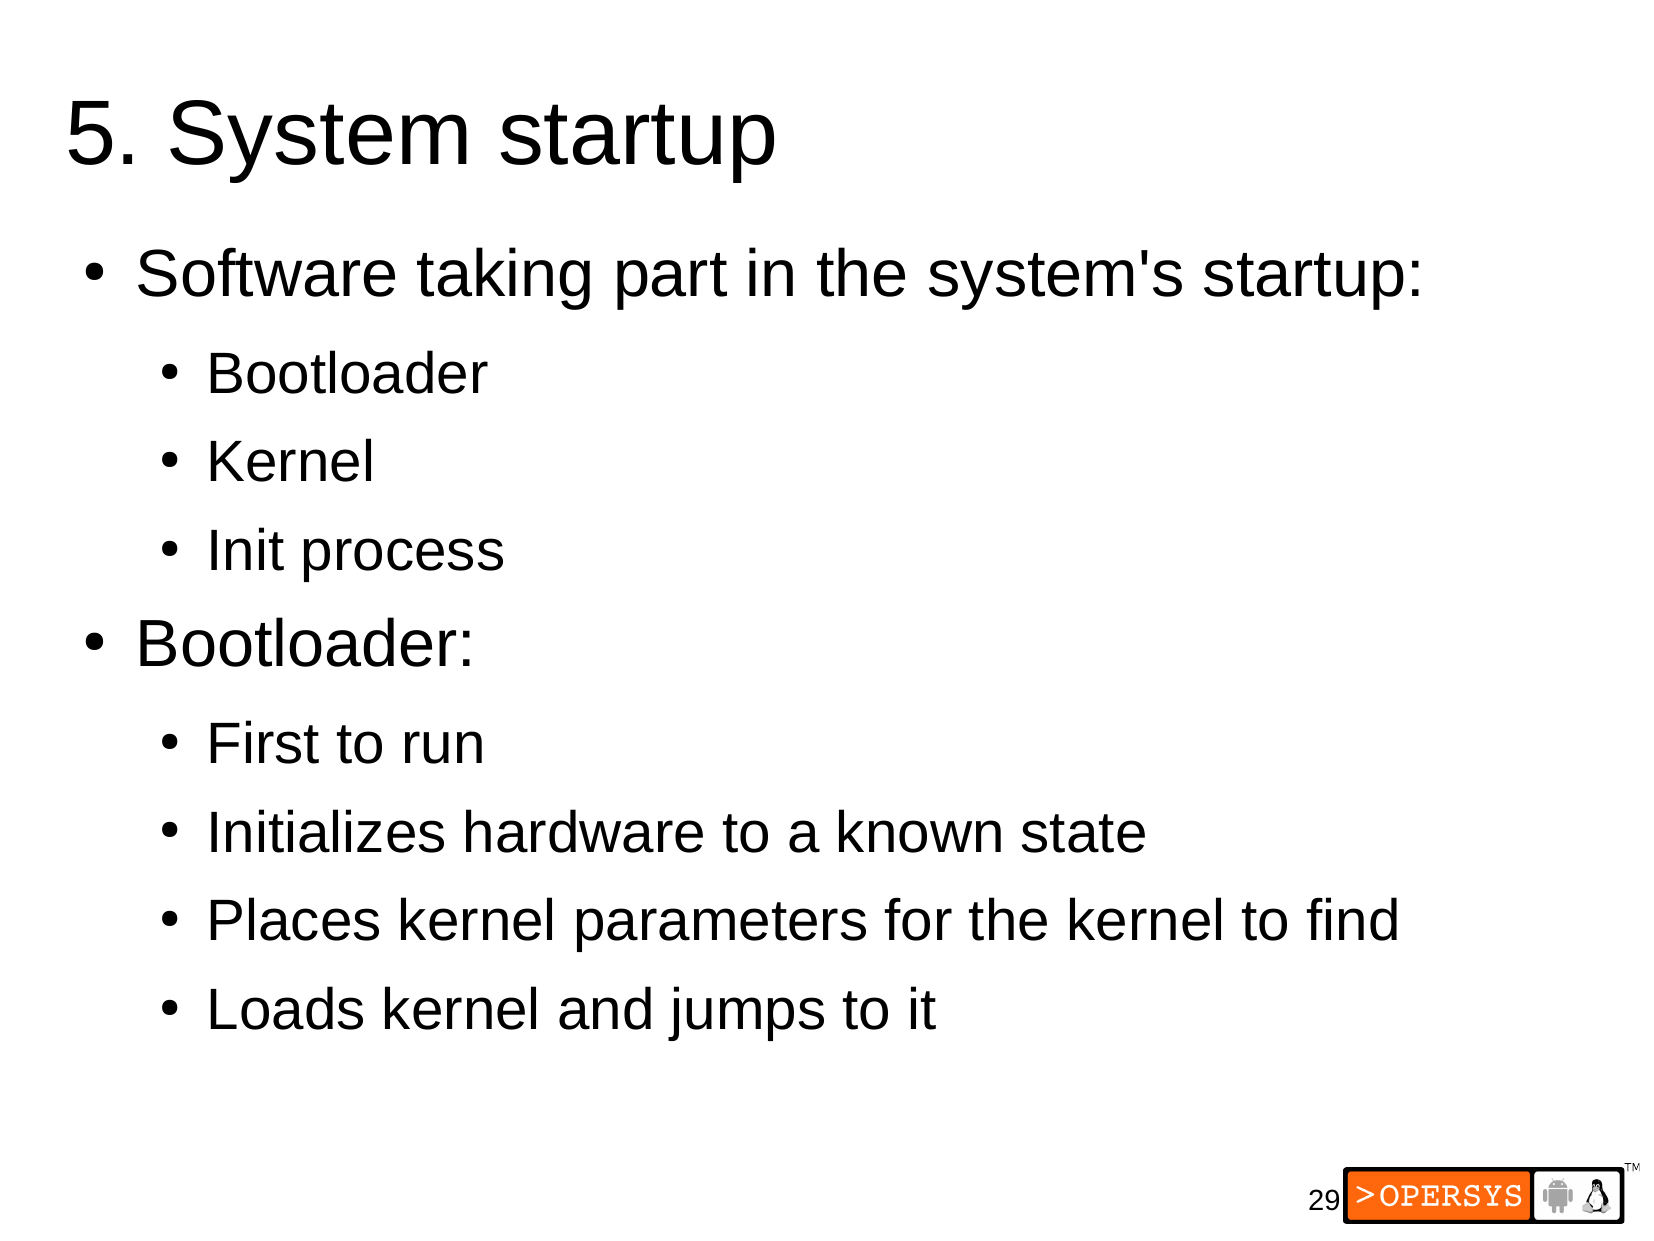

# 5. System startup
Software taking part in the system's startup:
Bootloader
Kernel
Init process
Bootloader:
First to run
Initializes hardware to a known state
Places kernel parameters for the kernel to find
Loads kernel and jumps to it